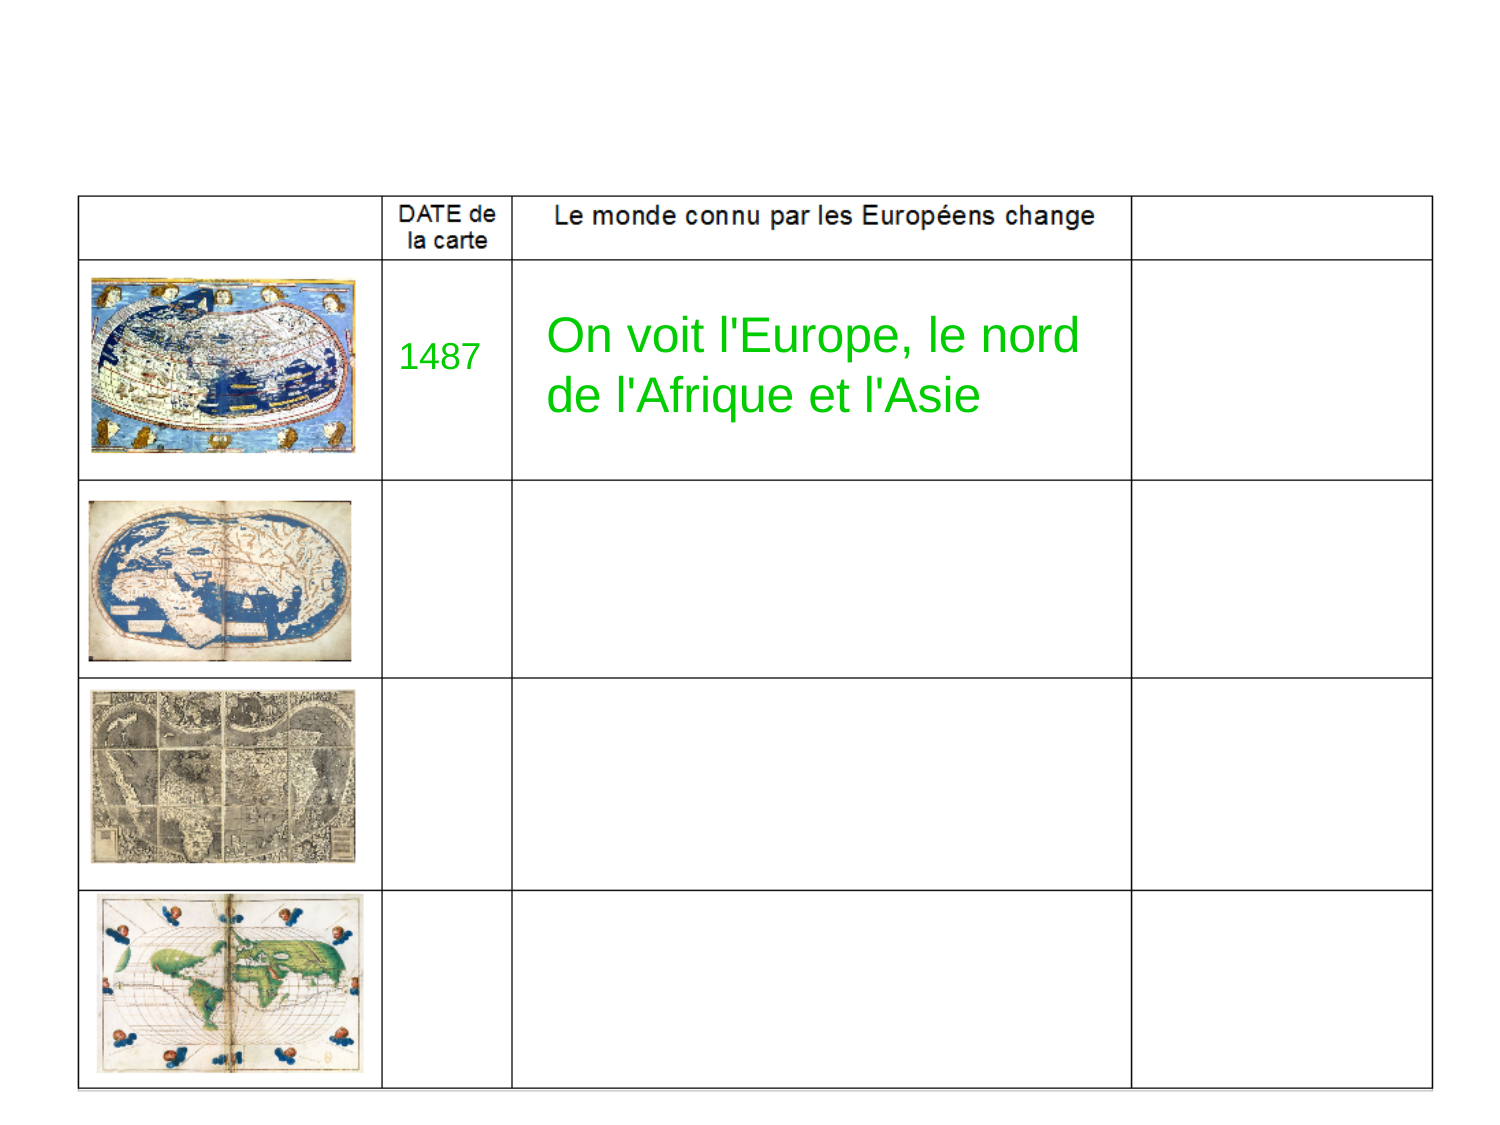

On voit l'Europe, le nord de l'Afrique et l'Asie
1487